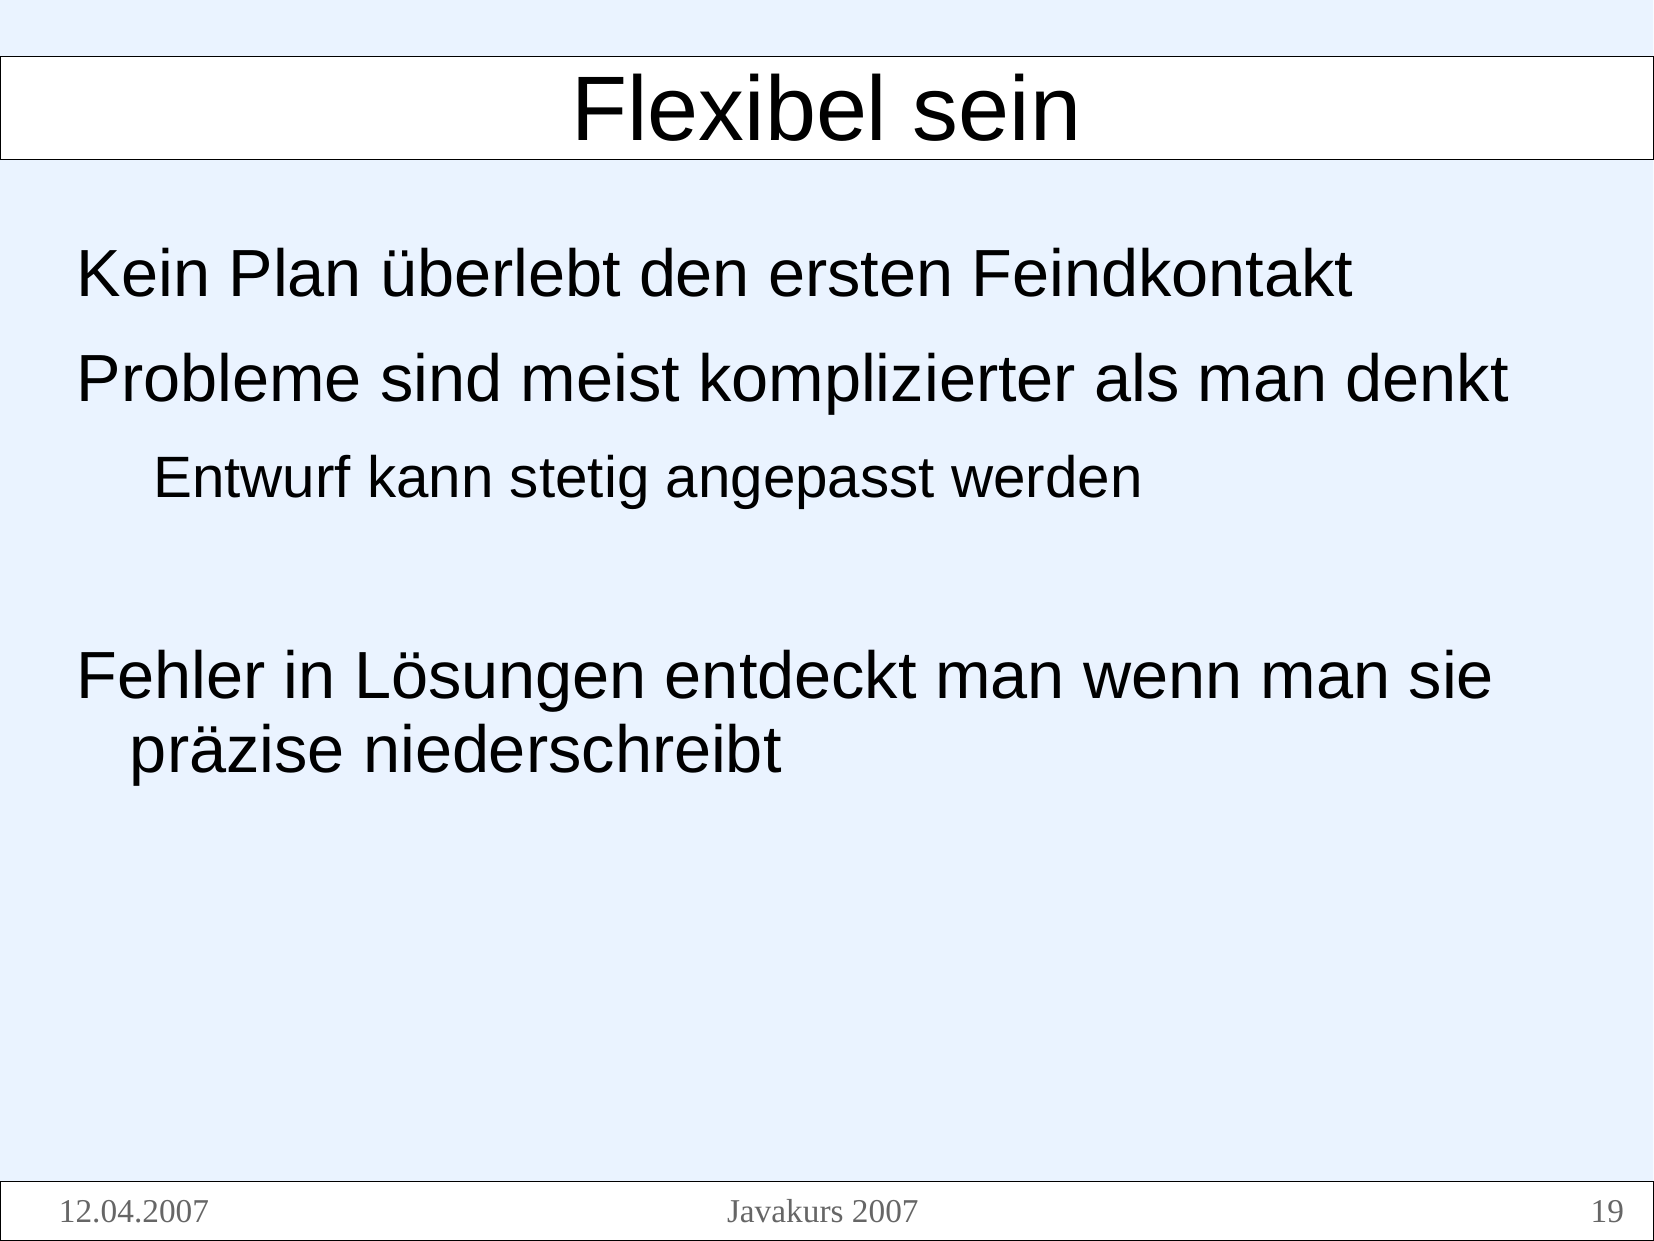

# Flexibel sein
Kein Plan überlebt den ersten Feindkontakt
Probleme sind meist komplizierter als man denkt
Entwurf kann stetig angepasst werden
Fehler in Lösungen entdeckt man wenn man sie präzise niederschreibt
12.04.2007
Javakurs 2007
19